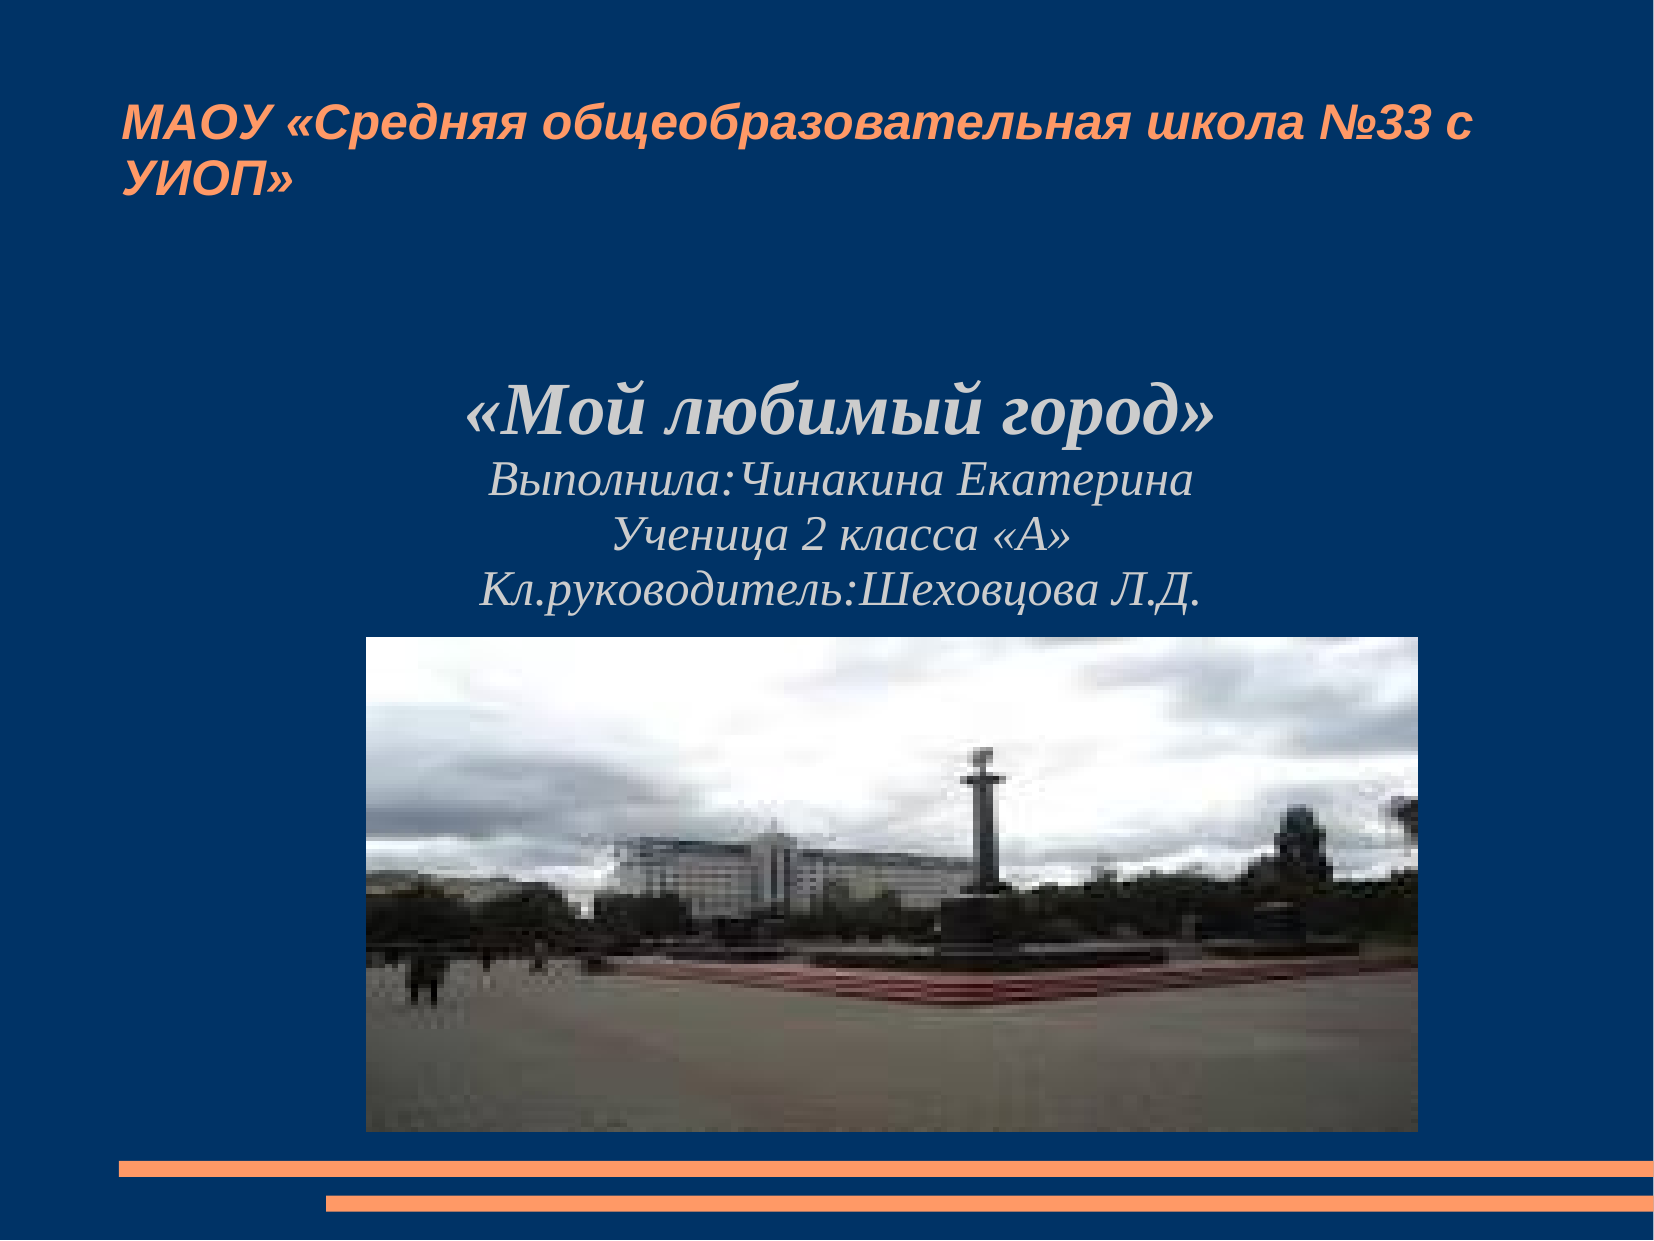

# МАОУ «Средняя общеобразовательная школа №33 с УИОП»
«Мой любимый город»
Выполнила:Чинакина Екатерина
Ученица 2 класса «А»
Кл.руководитель:Шеховцова Л.Д.